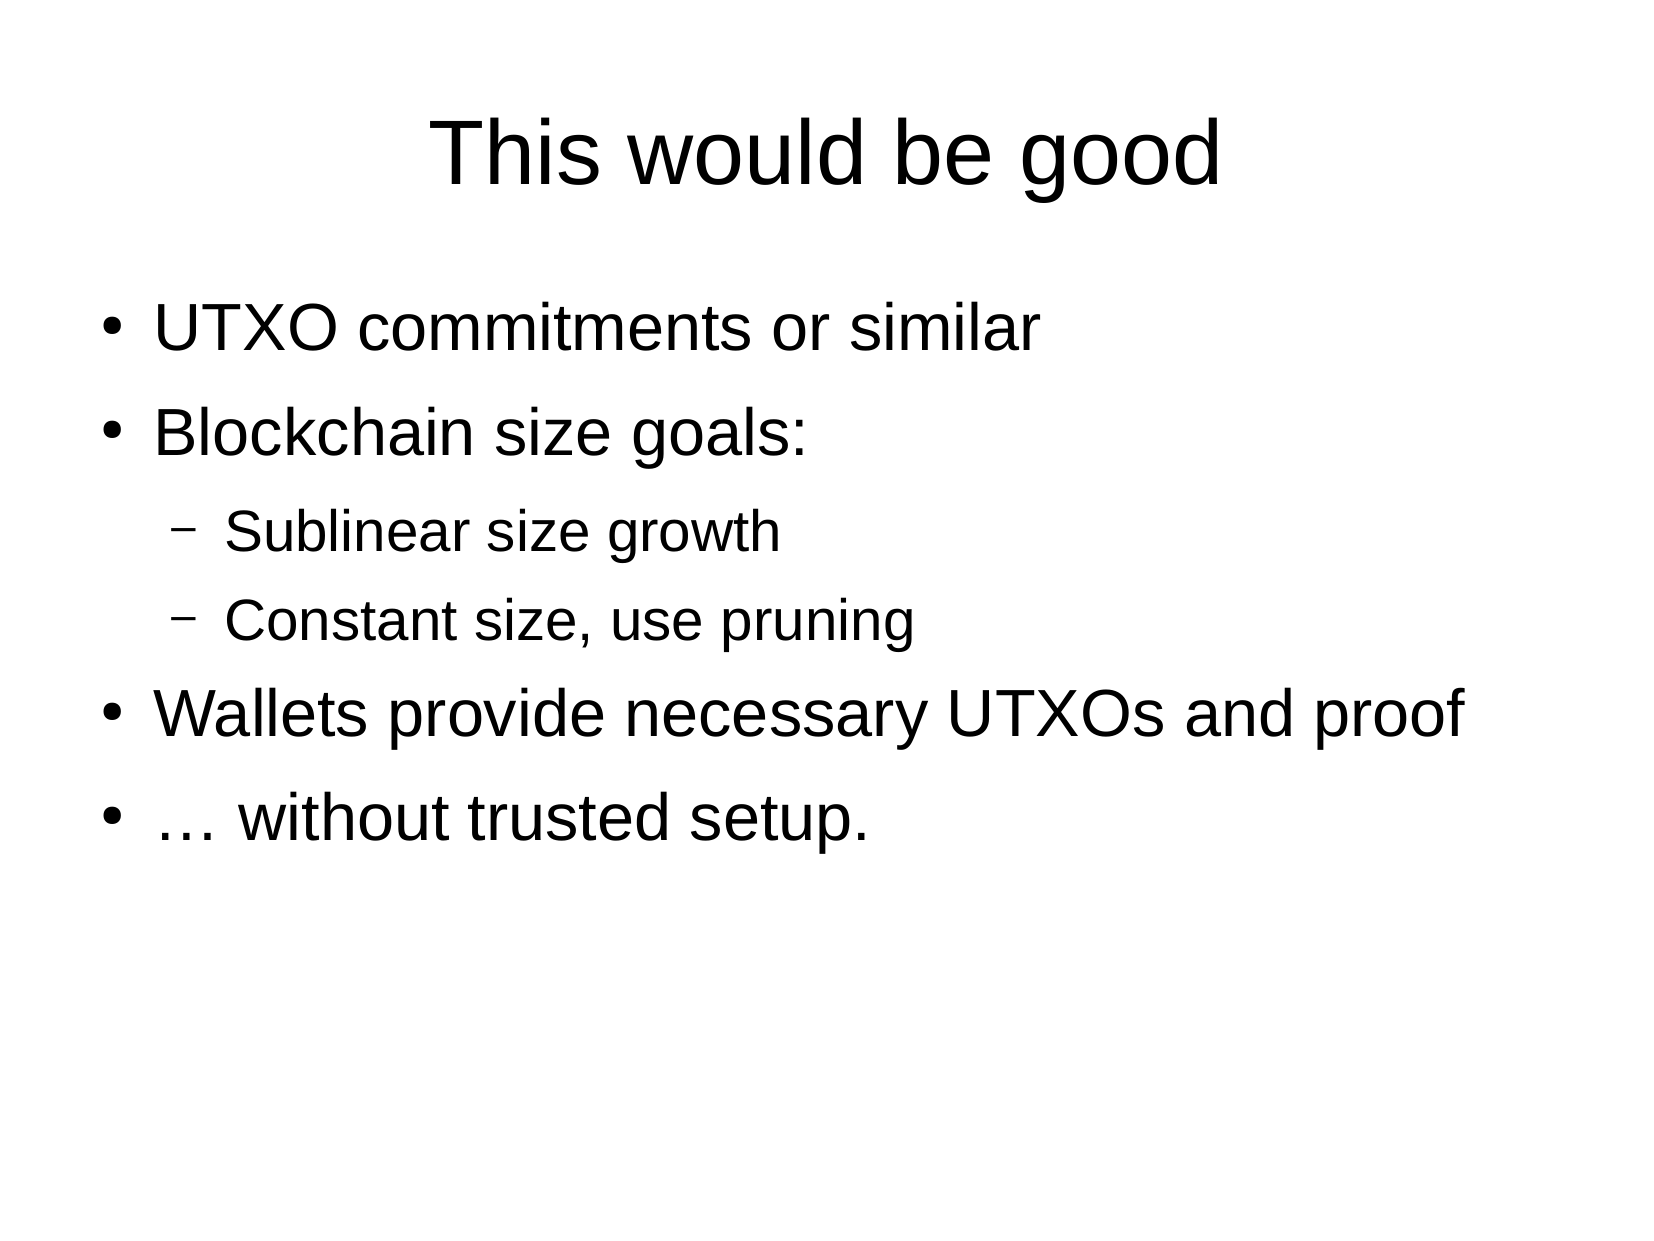

# This would be good
UTXO commitments or similar
Blockchain size goals:
Sublinear size growth
Constant size, use pruning
Wallets provide necessary UTXOs and proof
… without trusted setup.